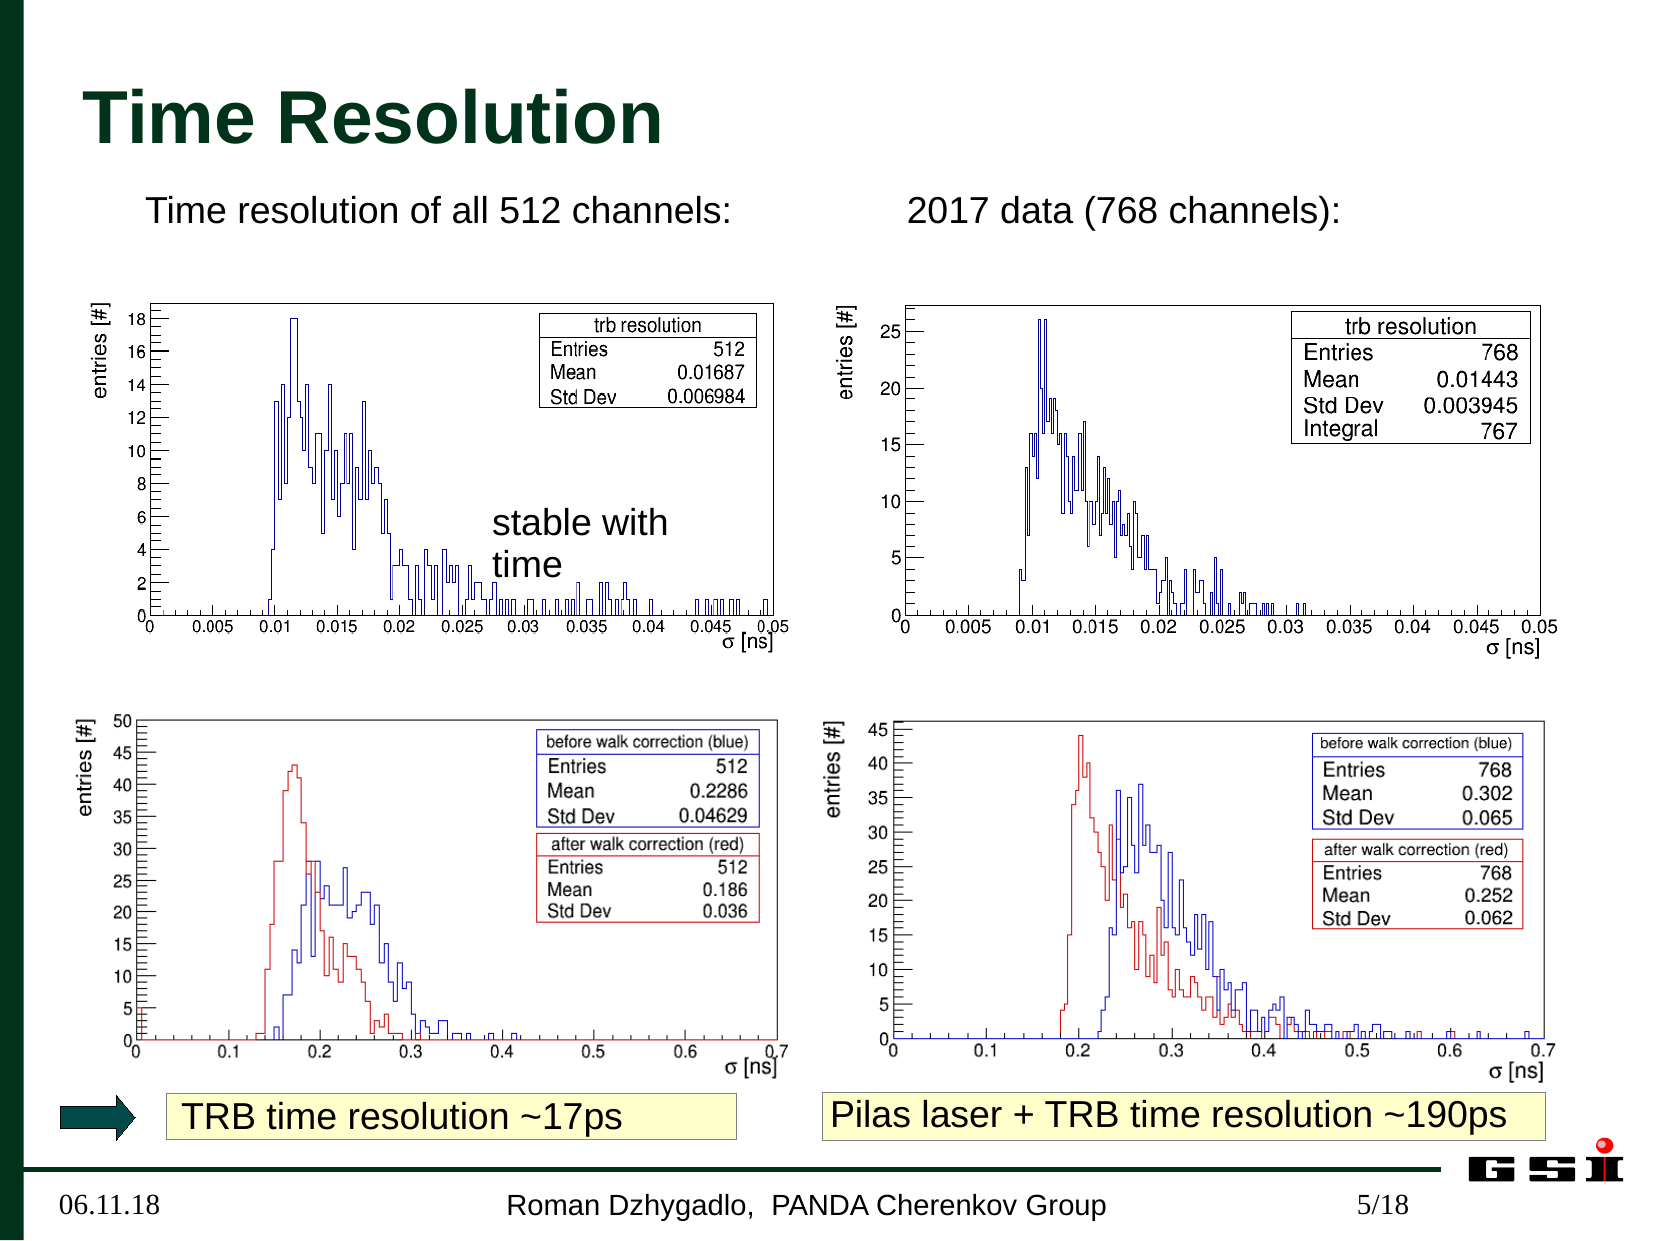

# Time Resolution
Time resolution of all 512 channels:
2017 data (768 channels):
stable with time
Pilas laser + TRB time resolution ~190ps
TRB time resolution ~17ps
06.11.18
Roman Dzhygadlo, PANDA Cherenkov Group
5